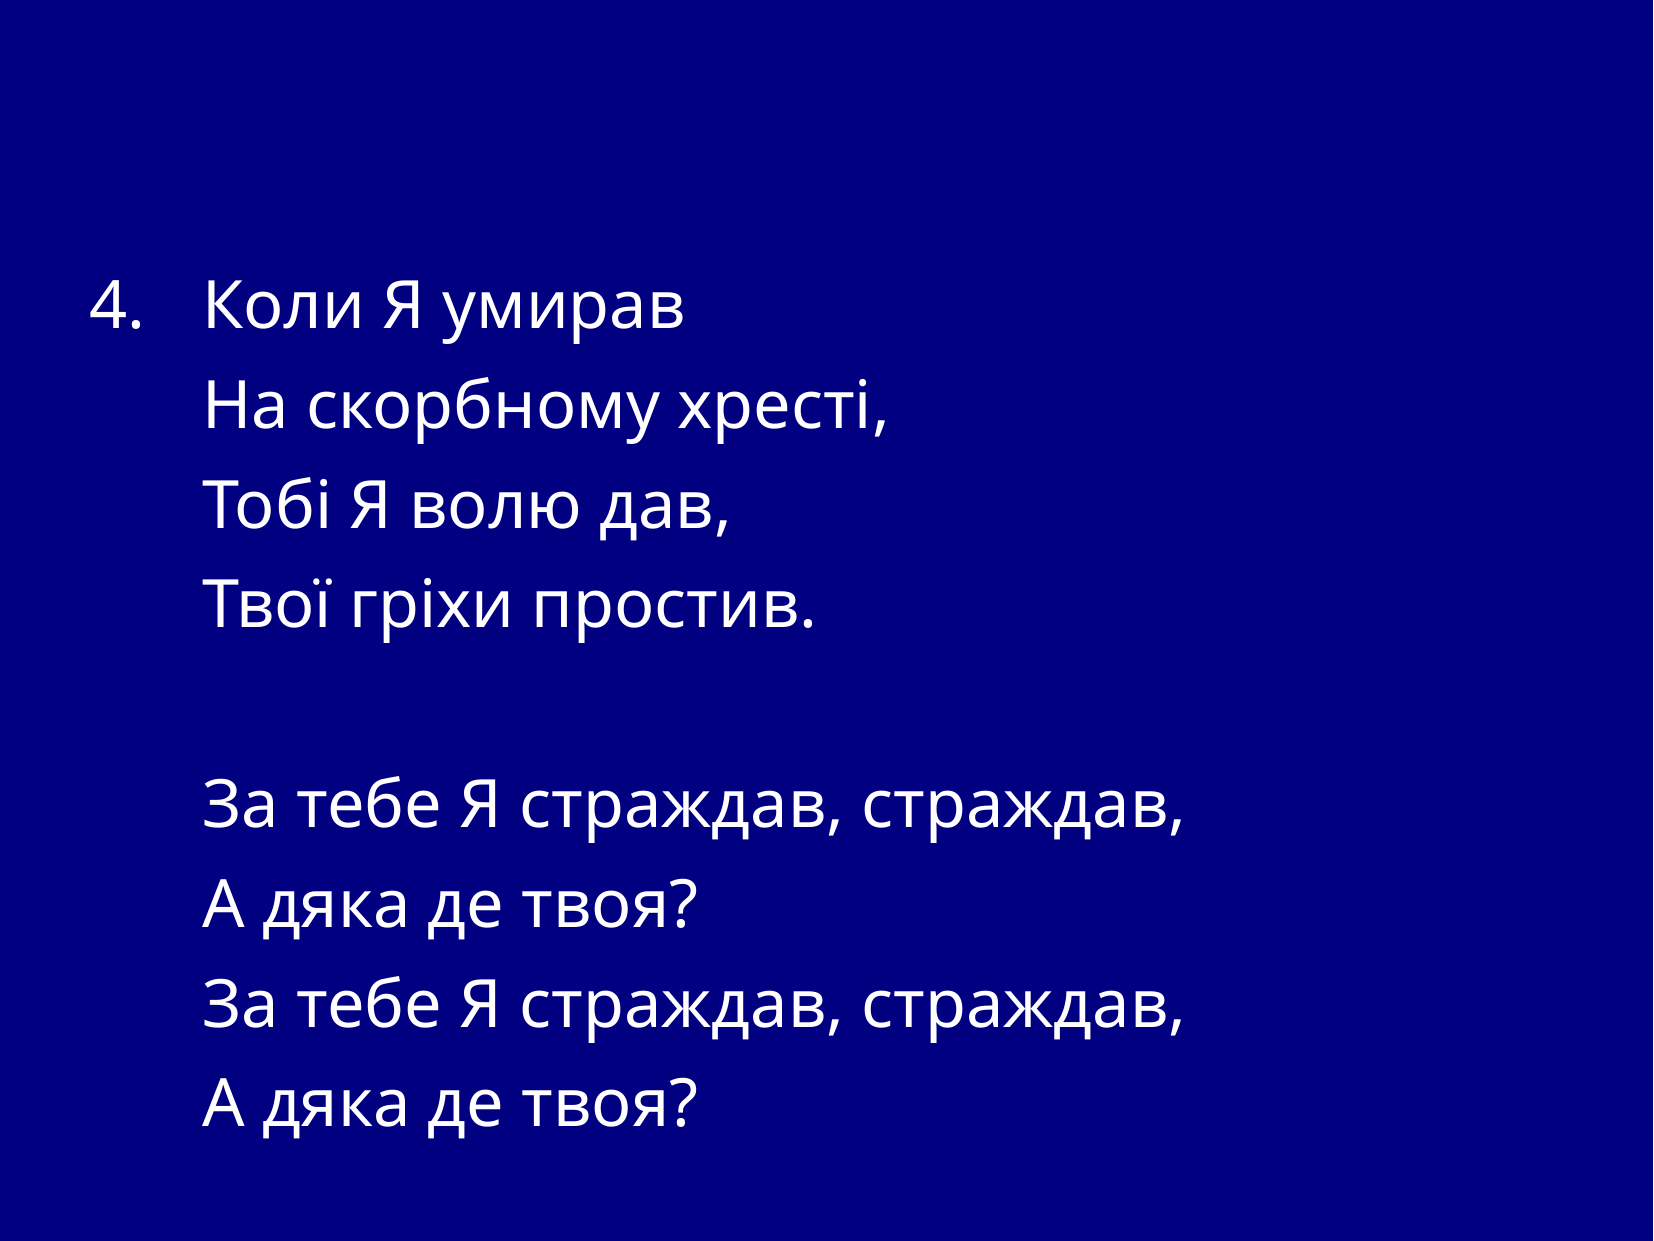

4.	Коли Я умирав
	На скорбному хресті,
	Тобі Я волю дав,
	Твої гріхи простив.
	За тебе Я страждав, страждав,
	А дяка де твоя?
	За тебе Я страждав, страждав,
	А дяка де твоя?